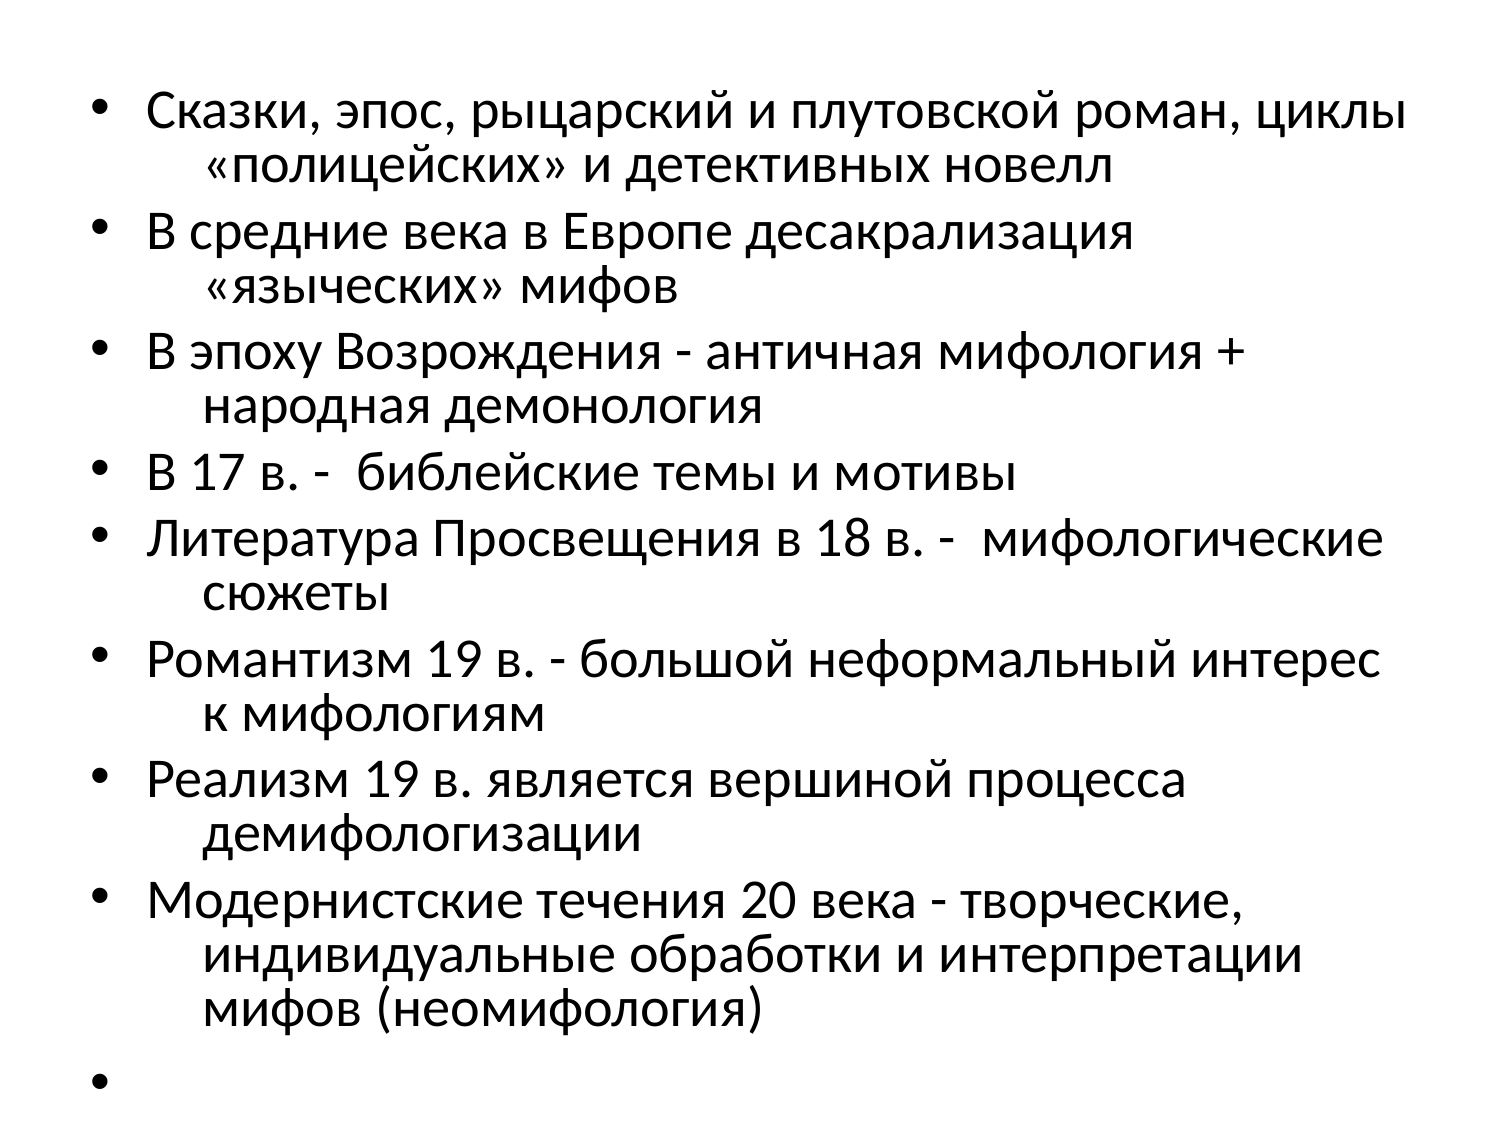

#
Сказки, эпос, рыцарский и плутовской роман, циклы «полицейских» и детективных новелл
В средние века в Европе десакрализация «языческих» мифов
В эпоху Возрождения - античная мифология + народная демонология
В 17 в. - библейские темы и мотивы
Литература Просвещения в 18 в. - мифологические сюжеты
Романтизм 19 в. - большой неформальный интерес к мифологиям
Реализм 19 в. является вершиной процесса демифологизации
Модернистские течения 20 века - творческие, индивидуальные обработки и интерпретации мифов (неомифология)